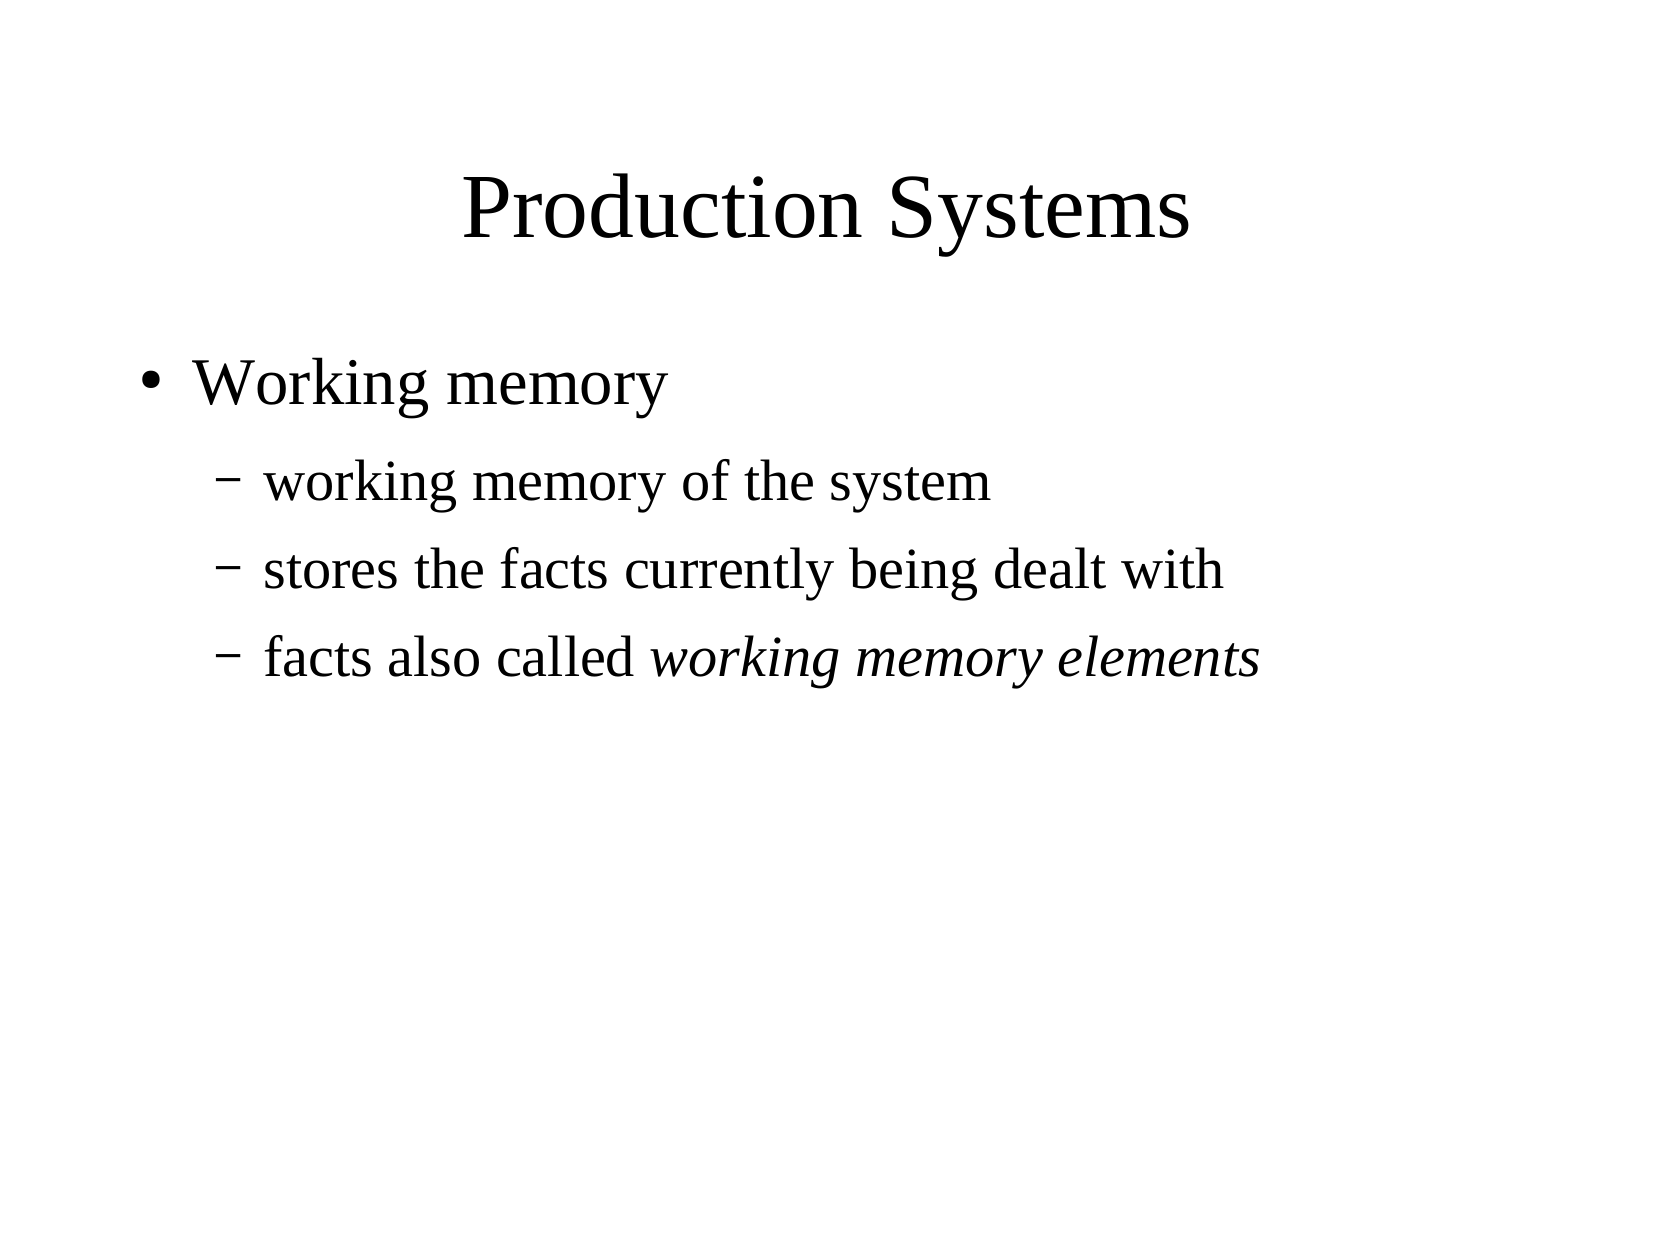

# Production Systems
Working memory
working memory of the system
stores the facts currently being dealt with
facts also called working memory elements